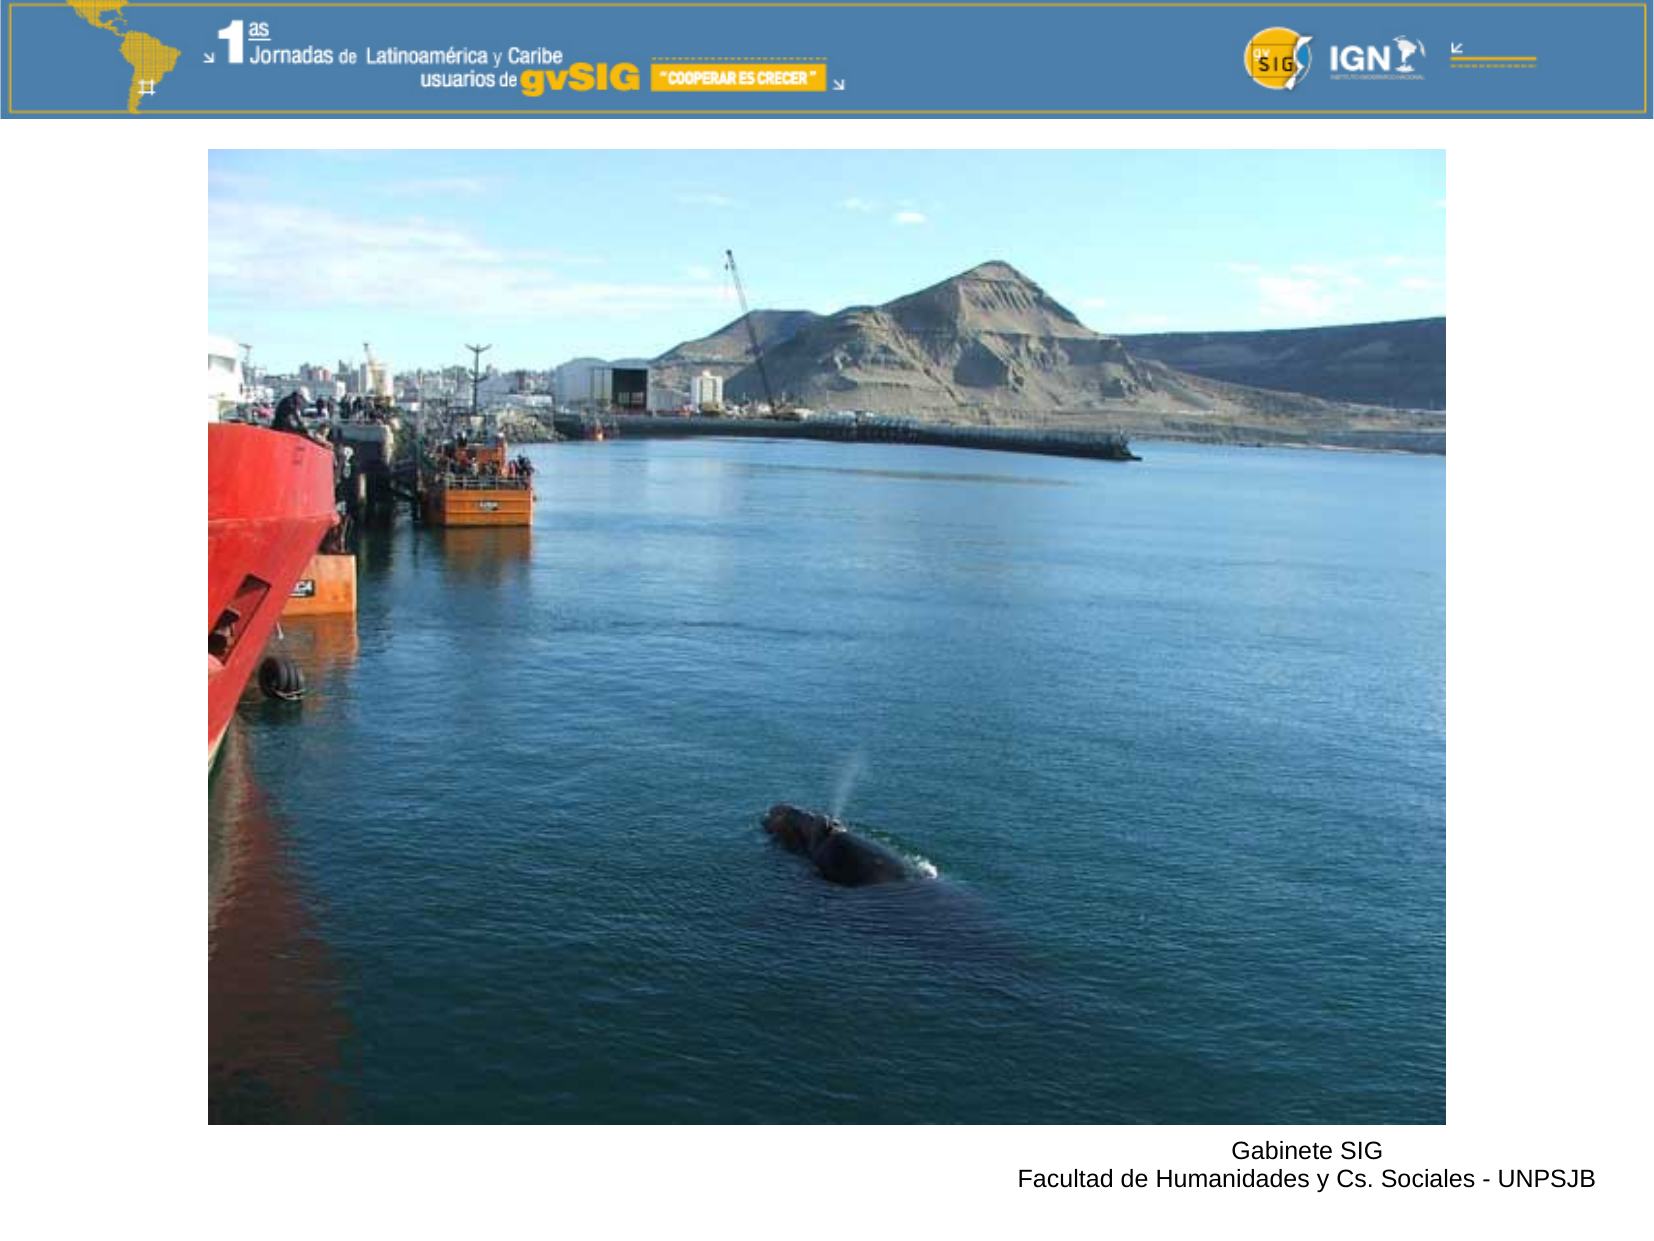

Comodoro Rivadavia - Chubut
Gabinete SIG
Facultad de Humanidades y Cs. Sociales - UNPSJB